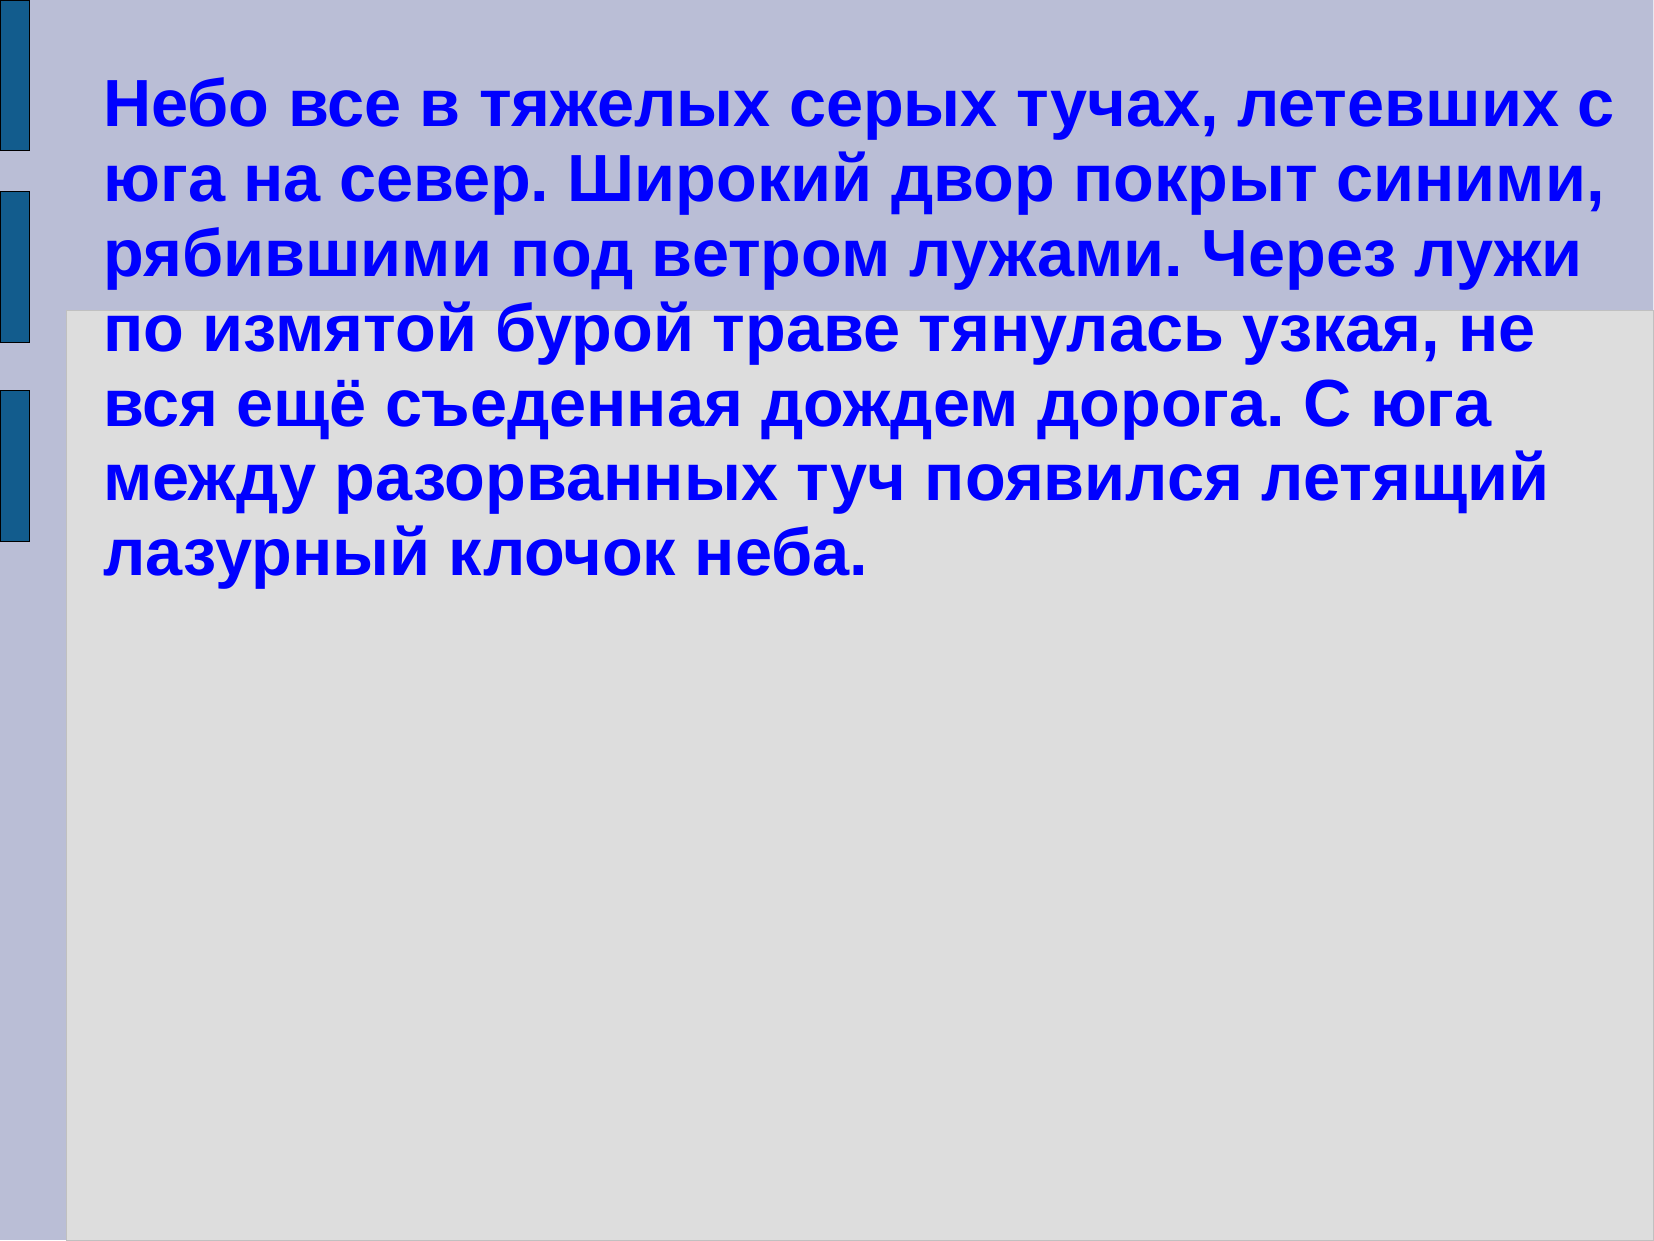

Небо все в тяжелых серых тучах, летевших с юга на север. Широкий двор покрыт синими, рябившими под ветром лужами. Через лужи по измятой бурой траве тянулась узкая, не вся ещё съеденная дождем дорога. С юга между разорванных туч появился летящий лазурный клочок неба.